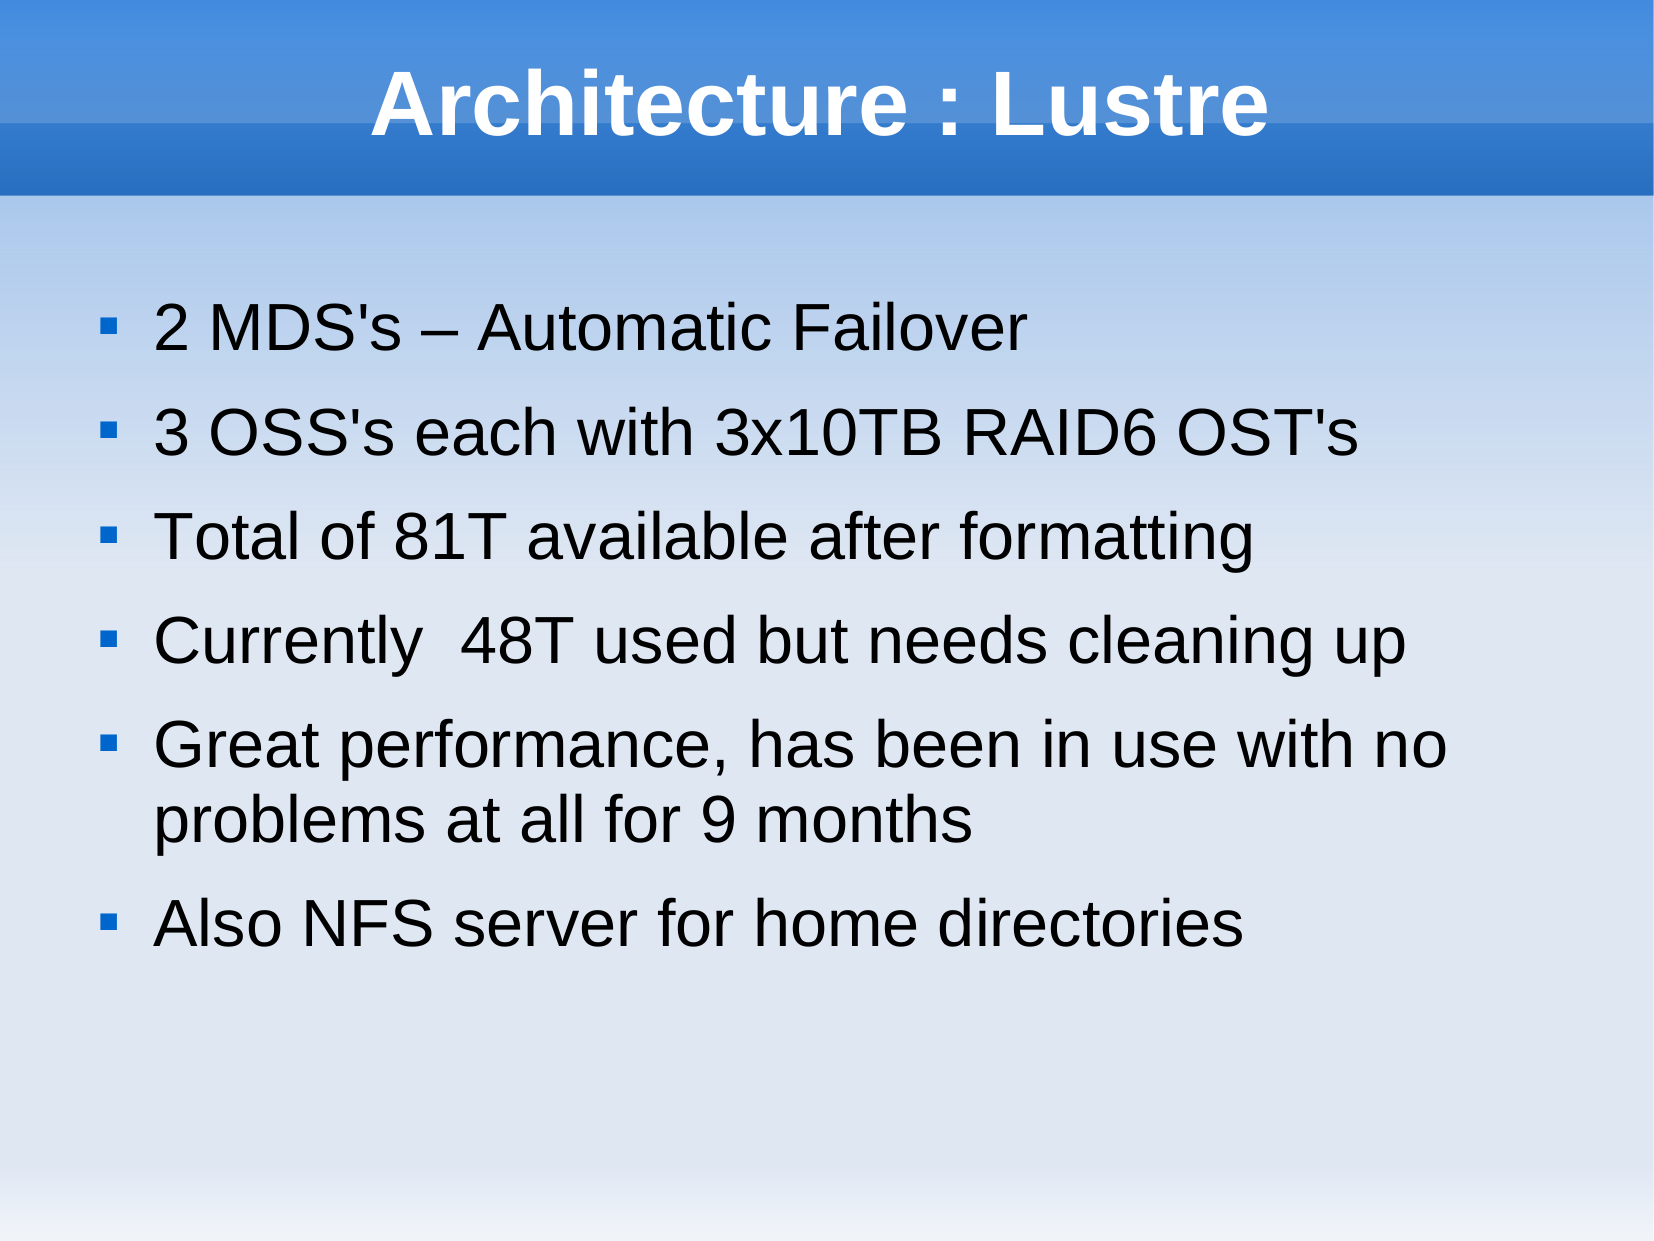

# Architecture : Lustre
2 MDS's – Automatic Failover
3 OSS's each with 3x10TB RAID6 OST's
Total of 81T available after formatting
Currently 48T used but needs cleaning up
Great performance, has been in use with no problems at all for 9 months
Also NFS server for home directories